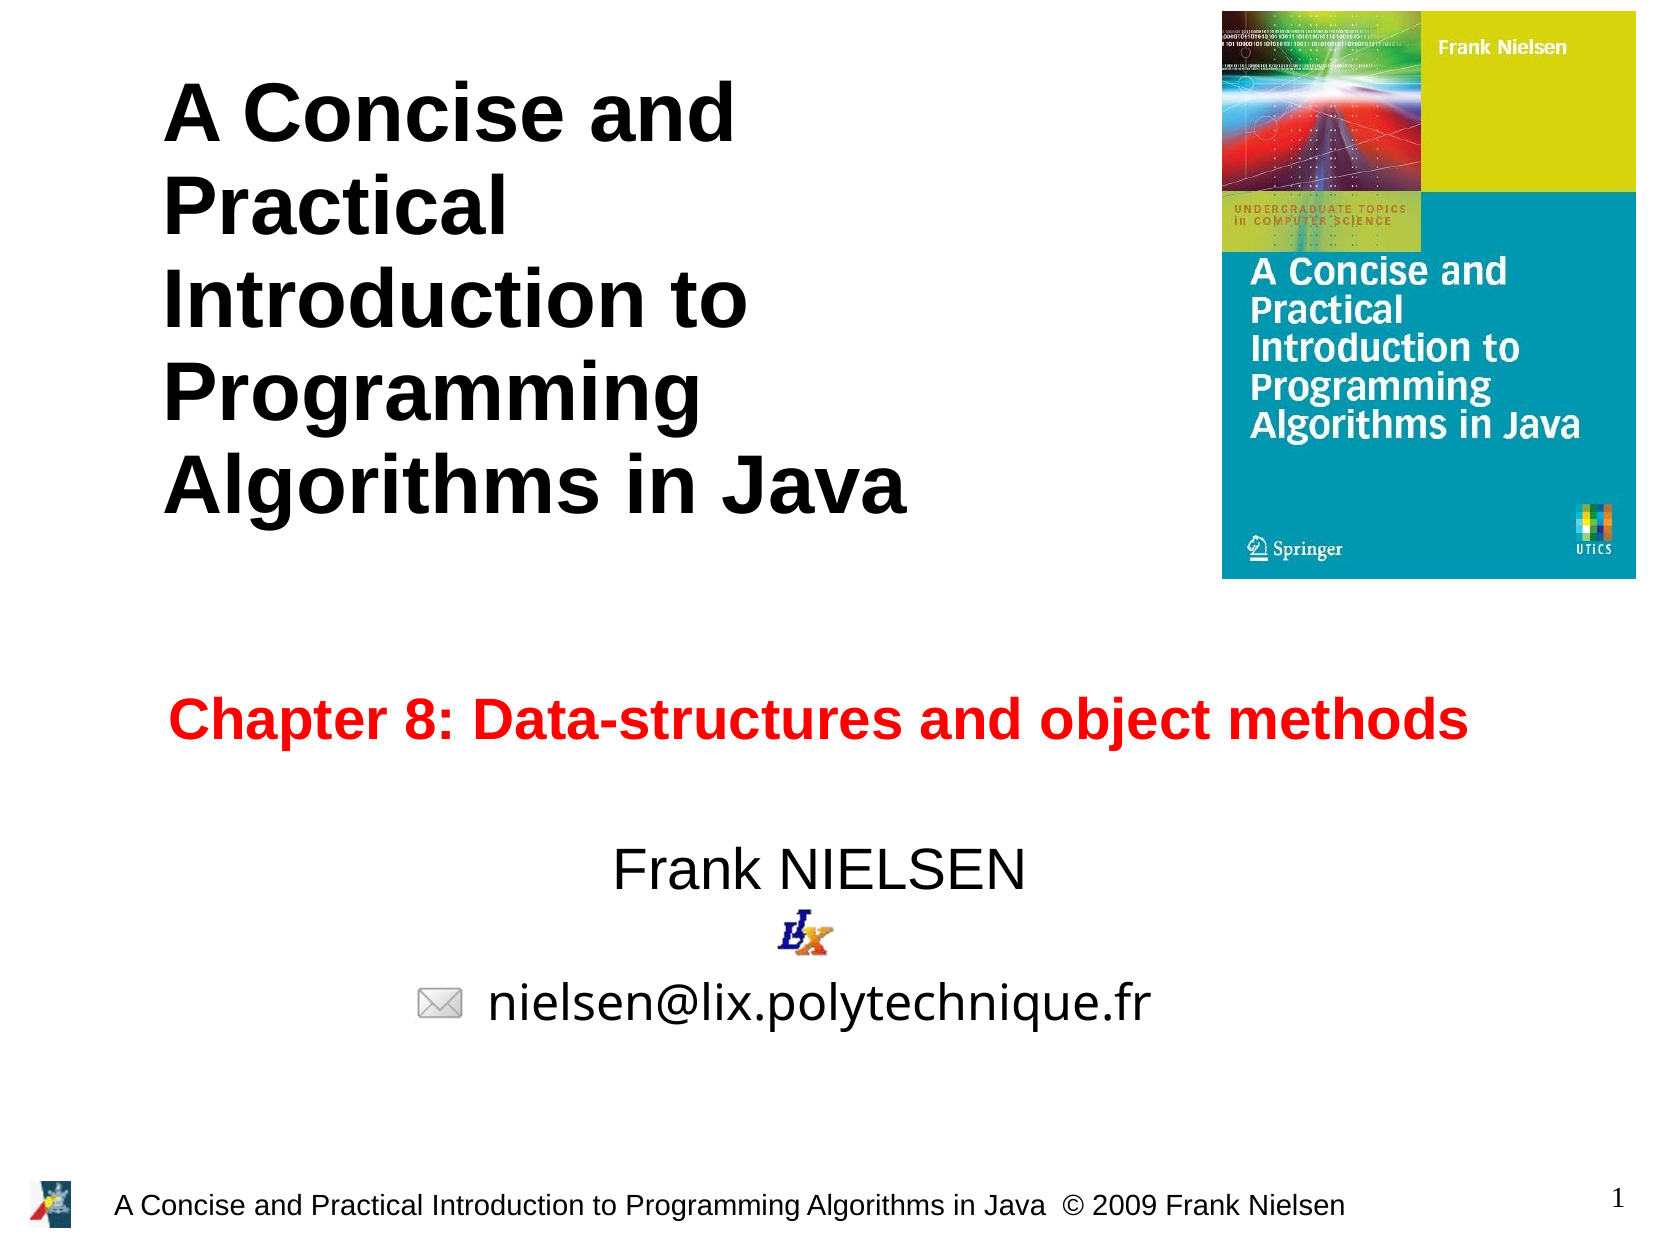

A Concise and
Practical
Introduction to
Programming
Algorithms in Java
Chapter 8: Data-structures and object methods
Frank NIELSEN
nielsen@lix.polytechnique.fr